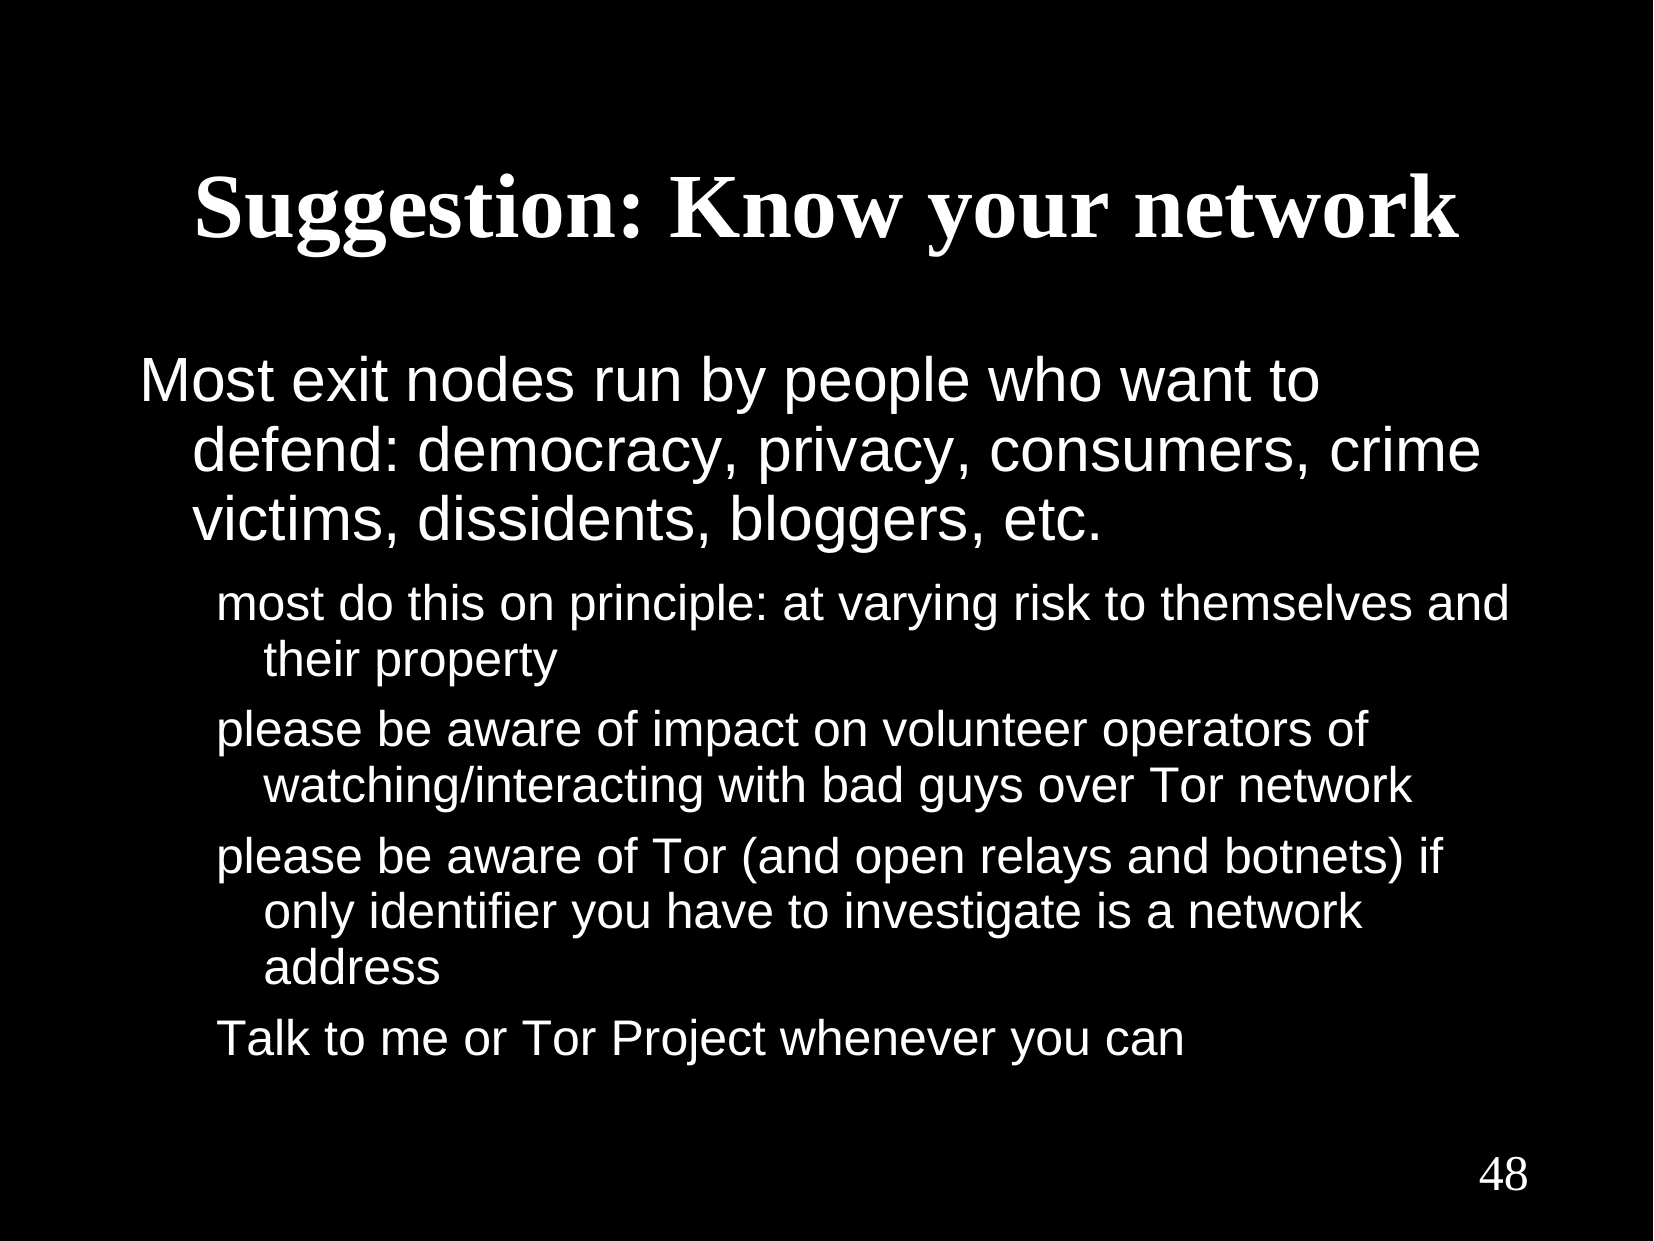

# Suggestion: Know your network
Most exit nodes run by people who want to defend: democracy, privacy, consumers, crime victims, dissidents, bloggers, etc.
most do this on principle: at varying risk to themselves and their property
please be aware of impact on volunteer operators of watching/interacting with bad guys over Tor network
please be aware of Tor (and open relays and botnets) if only identifier you have to investigate is a network address
Talk to me or Tor Project whenever you can